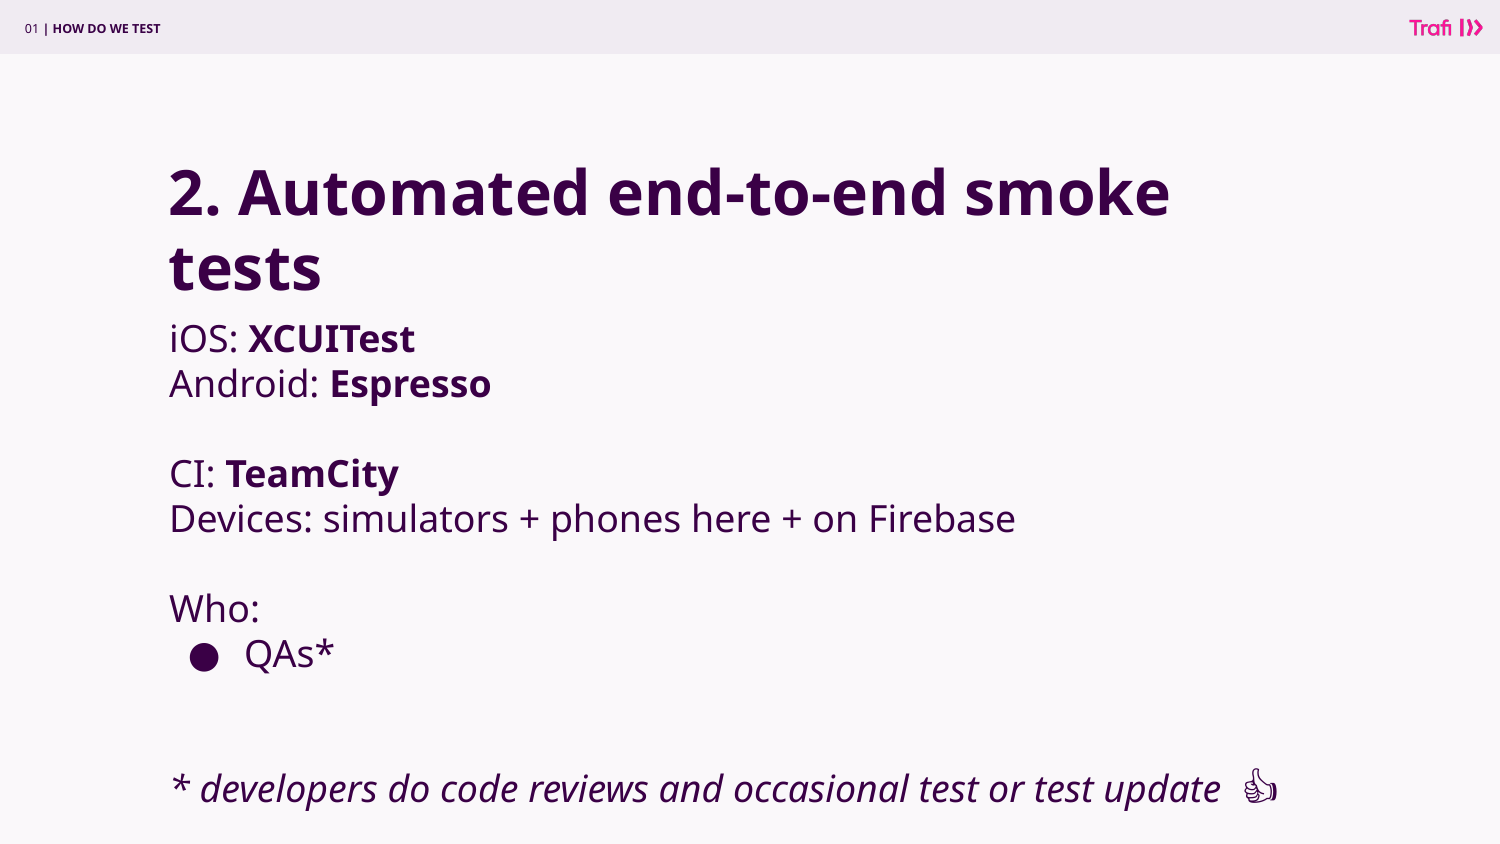

01 | HOW DO WE TEST
2. Automated end-to-end smoke tests
iOS: XCUITest
Android: Espresso
CI: TeamCity
Devices: simulators + phones here + on Firebase
Who:
QAs*
* developers do code reviews and occasional test or test update 👍